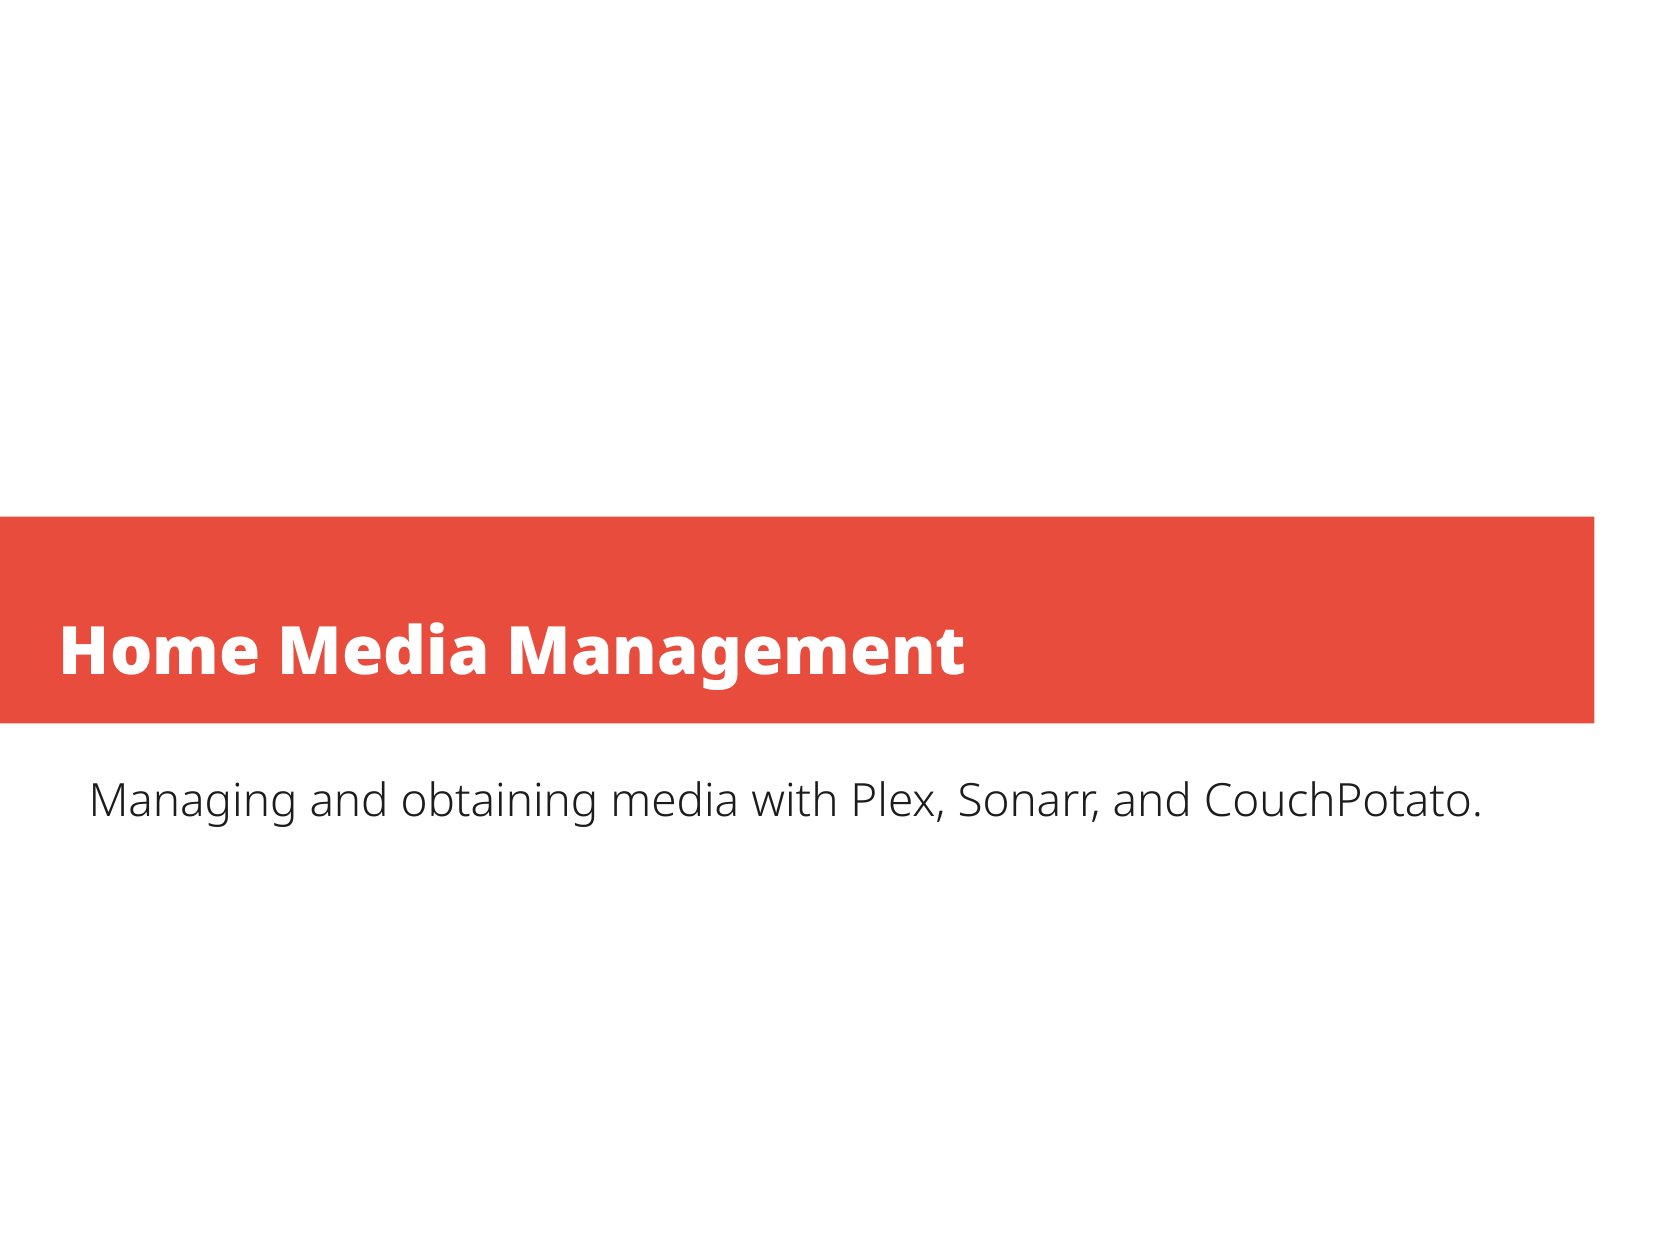

# Home Media Management
Managing and obtaining media with Plex, Sonarr, and CouchPotato.